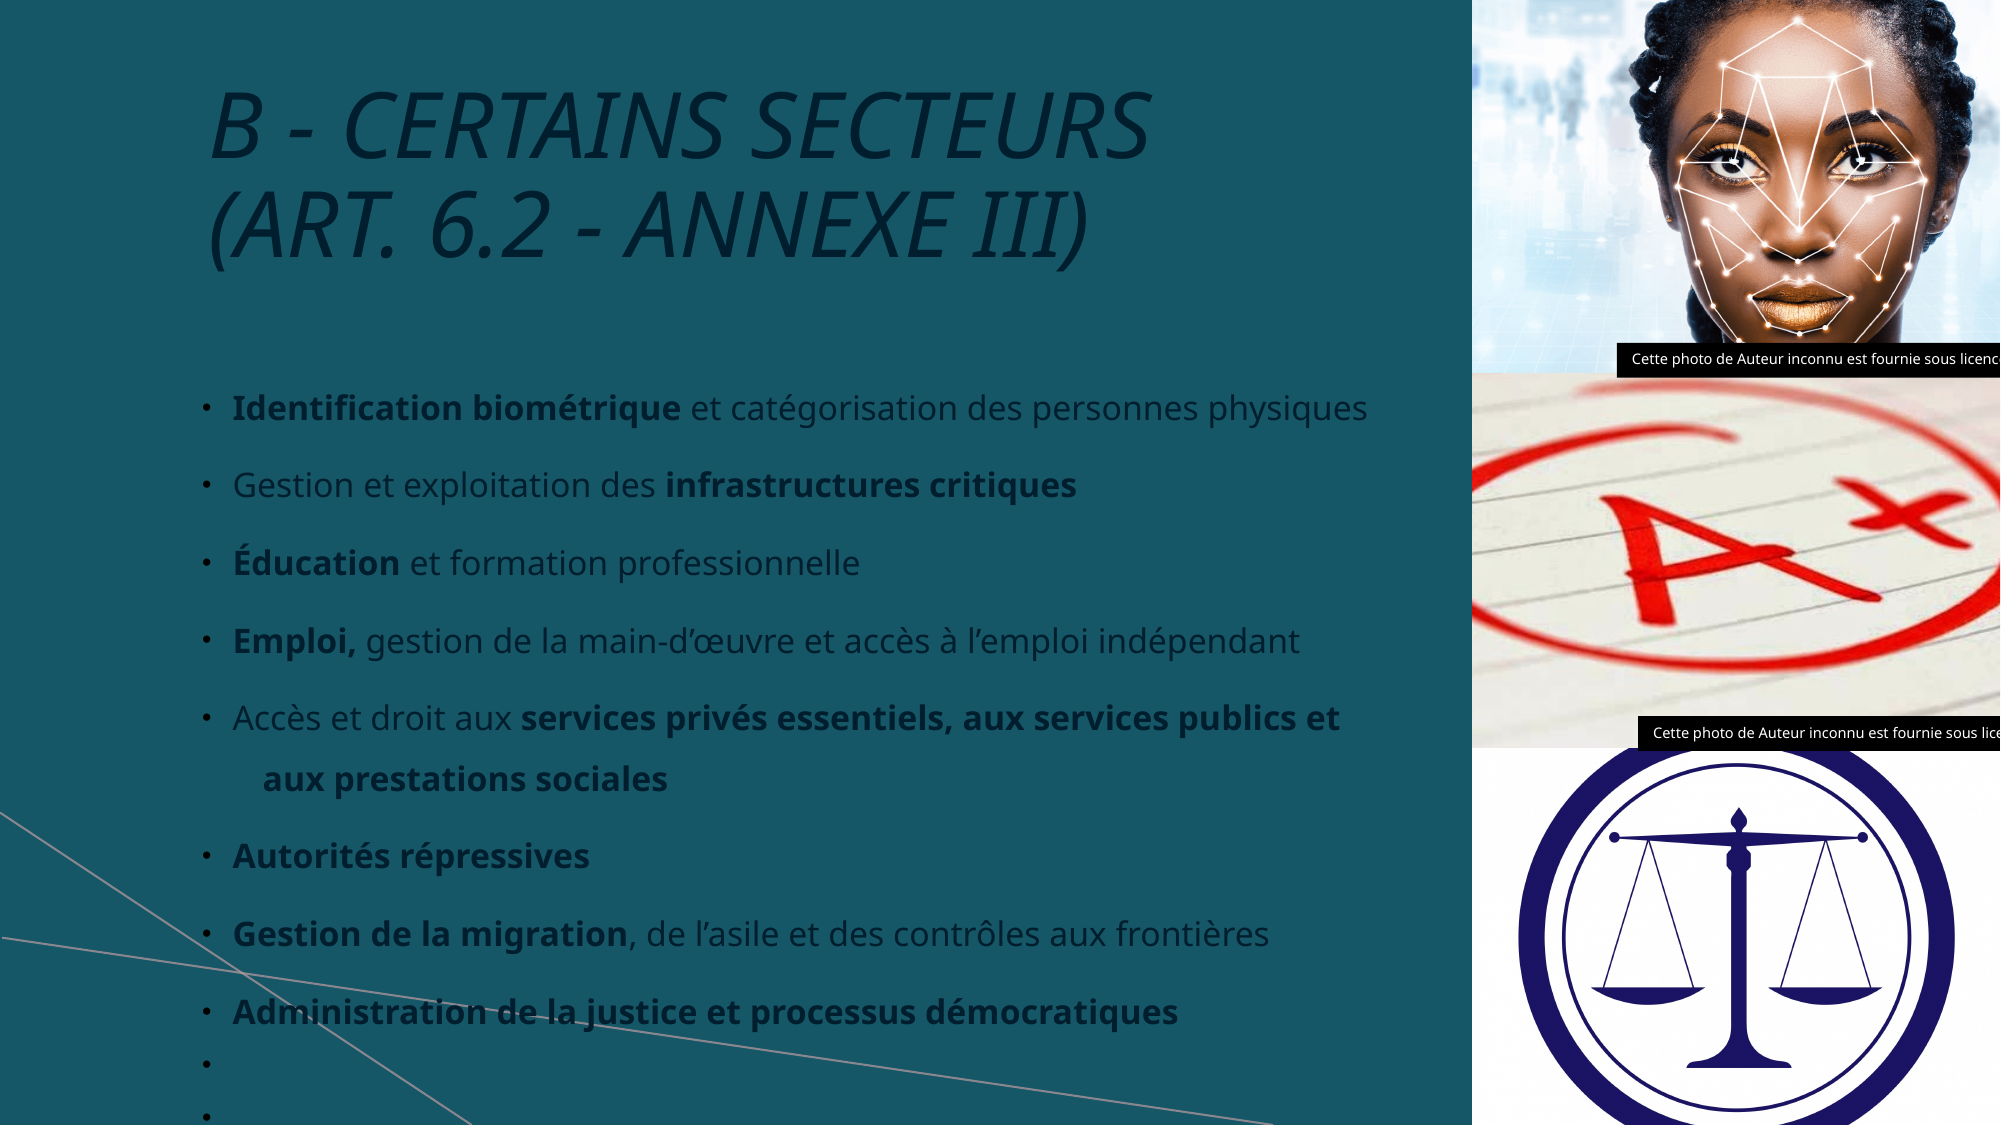

# B - Certains secteurs (art. 6.2 - annexe III)
Cette photo de Auteur inconnu est fournie sous licence CC BY-ND.
Identification biométrique et catégorisation des personnes physiques
Gestion et exploitation des infrastructures critiques
Éducation et formation professionnelle
Emploi, gestion de la main-d’œuvre et accès à l’emploi indépendant
Accès et droit aux services privés essentiels, aux services publics et aux prestations sociales
Autorités répressives
Gestion de la migration, de l’asile et des contrôles aux frontières
Administration de la justice et processus démocratiques
Cette photo de Auteur inconnu est fournie sous licence CC BY.